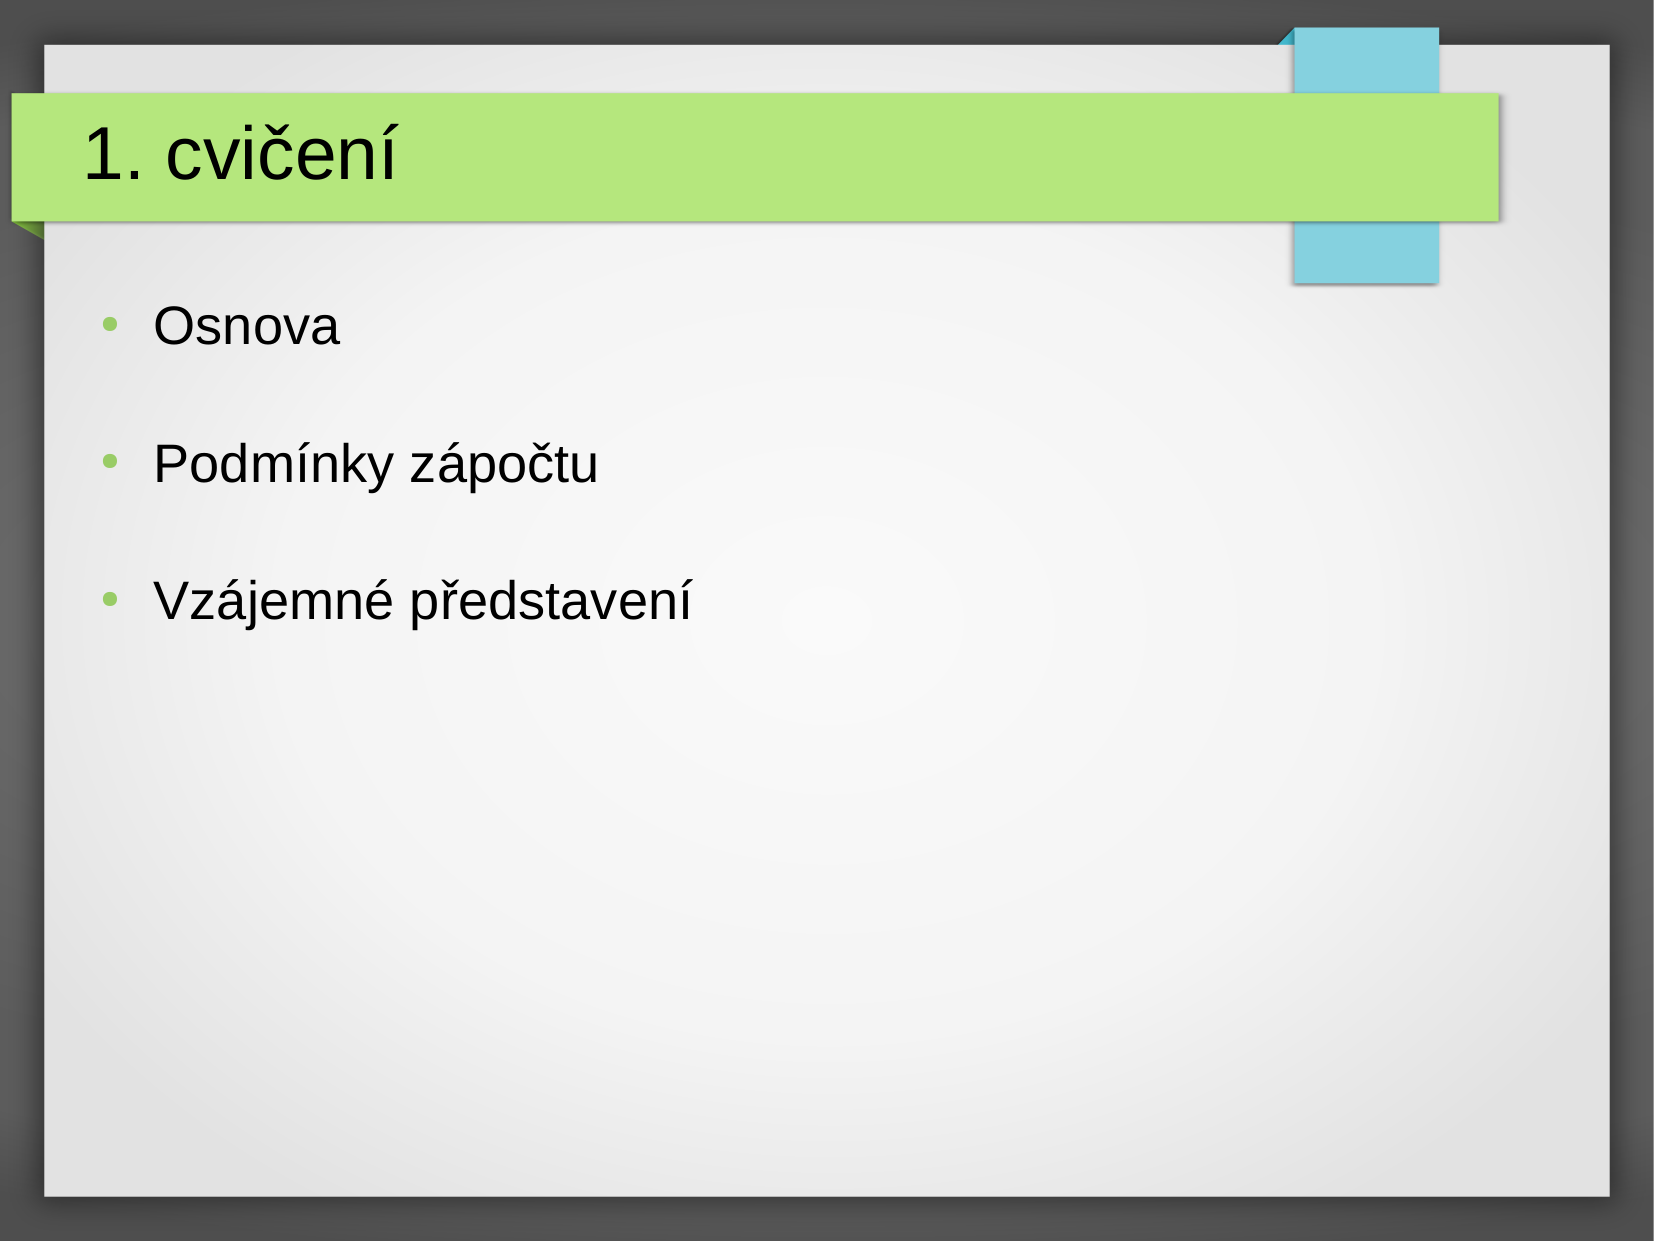

# 1. cvičení
Osnova
Podmínky zápočtu
Vzájemné představení